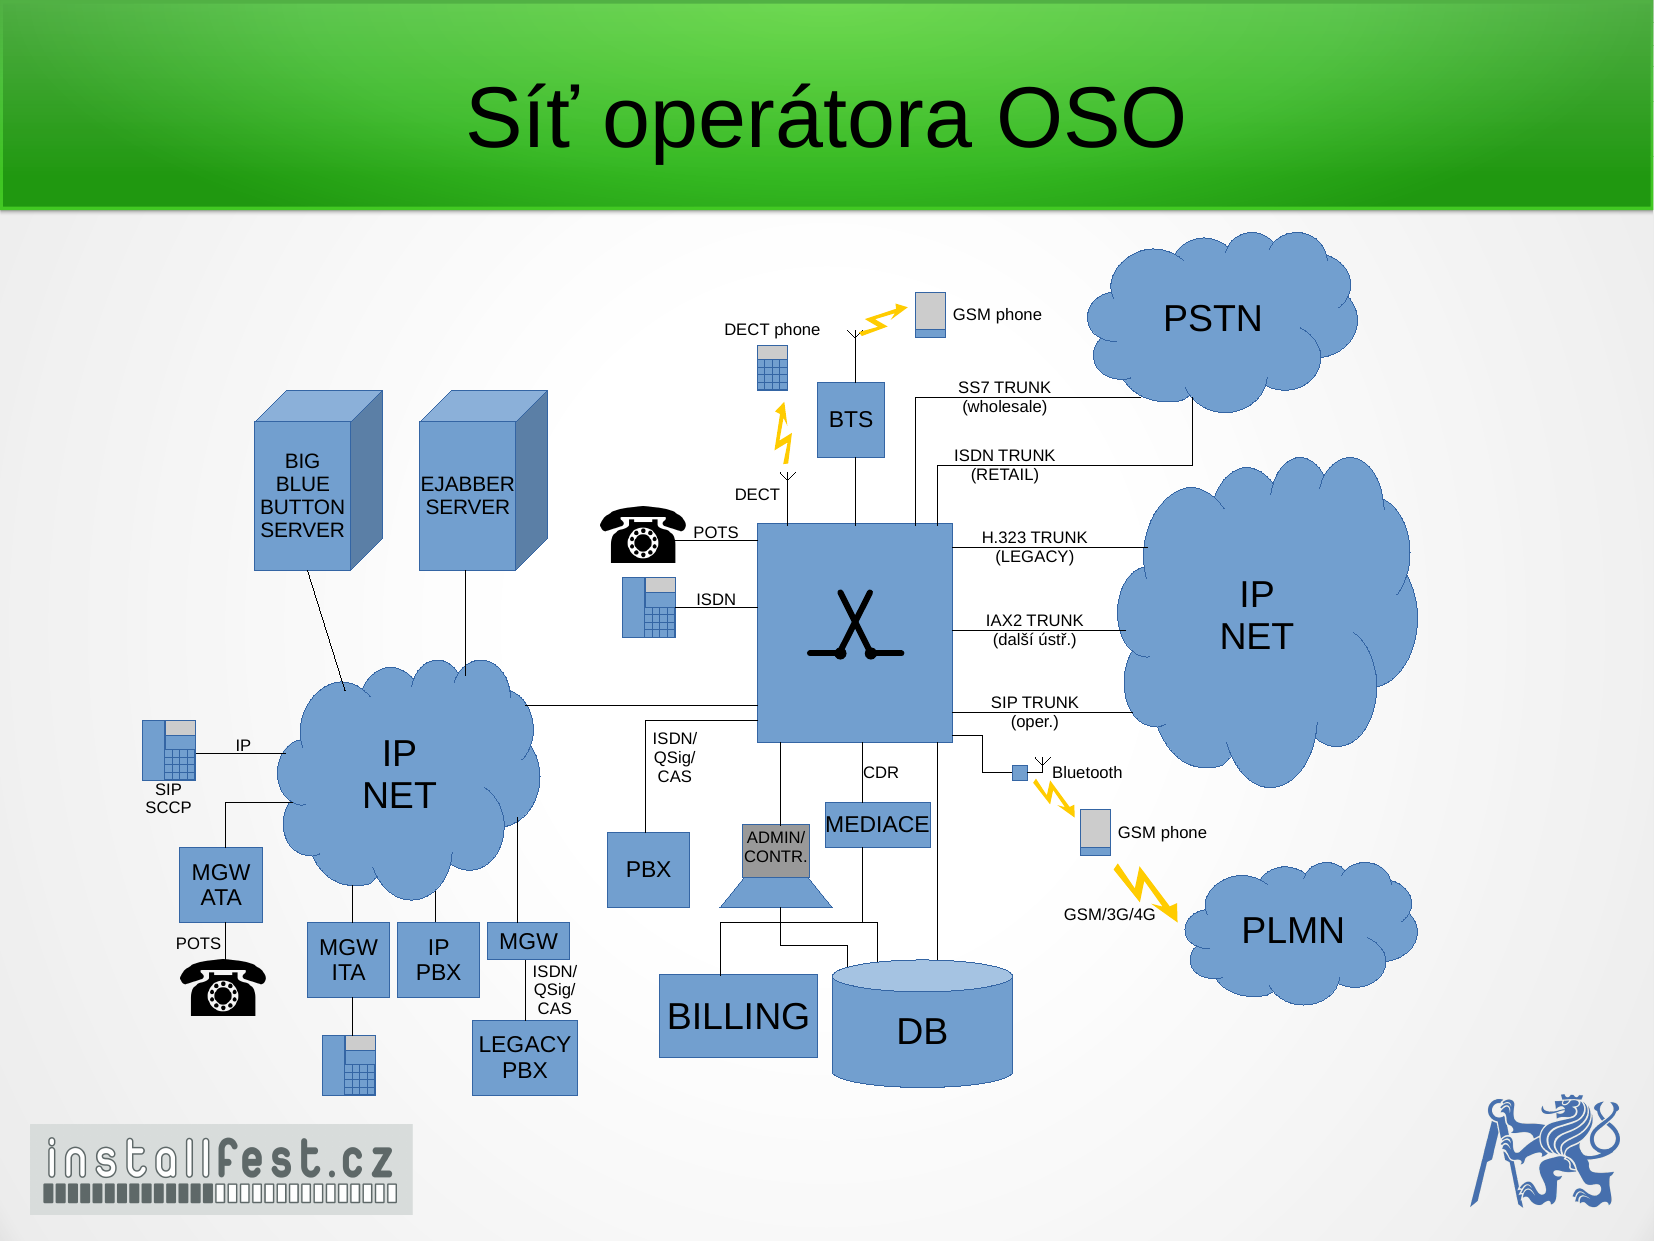

# Síť operátora OSO
PSTN
GSM phone
DECT phone
SS7 TRUNK
(wholesale)
BTS
BIG
BLUE
BUTTON
SERVER
EJABBER
SERVER
ISDN TRUNK
(RETAIL)
IP
NET
DECT
POTS
H.323 TRUNK
(LEGACY)
ISDN
IAX2 TRUNK
(další ústř.)
IP
NET
SIP TRUNK
(oper.)
ISDN/
QSig/
CAS
IP
CDR
Bluetooth
SIP
SCCP
MEDIACE
GSM phone
ADMIN/
CONTR.
PBX
MGW
ATA
PLMN
GSM/3G/4G
MGW
ITA
IP
PBX
MGW
POTS
ISDN/
QSig/
CAS
DB
BILLING
LEGACY
PBX